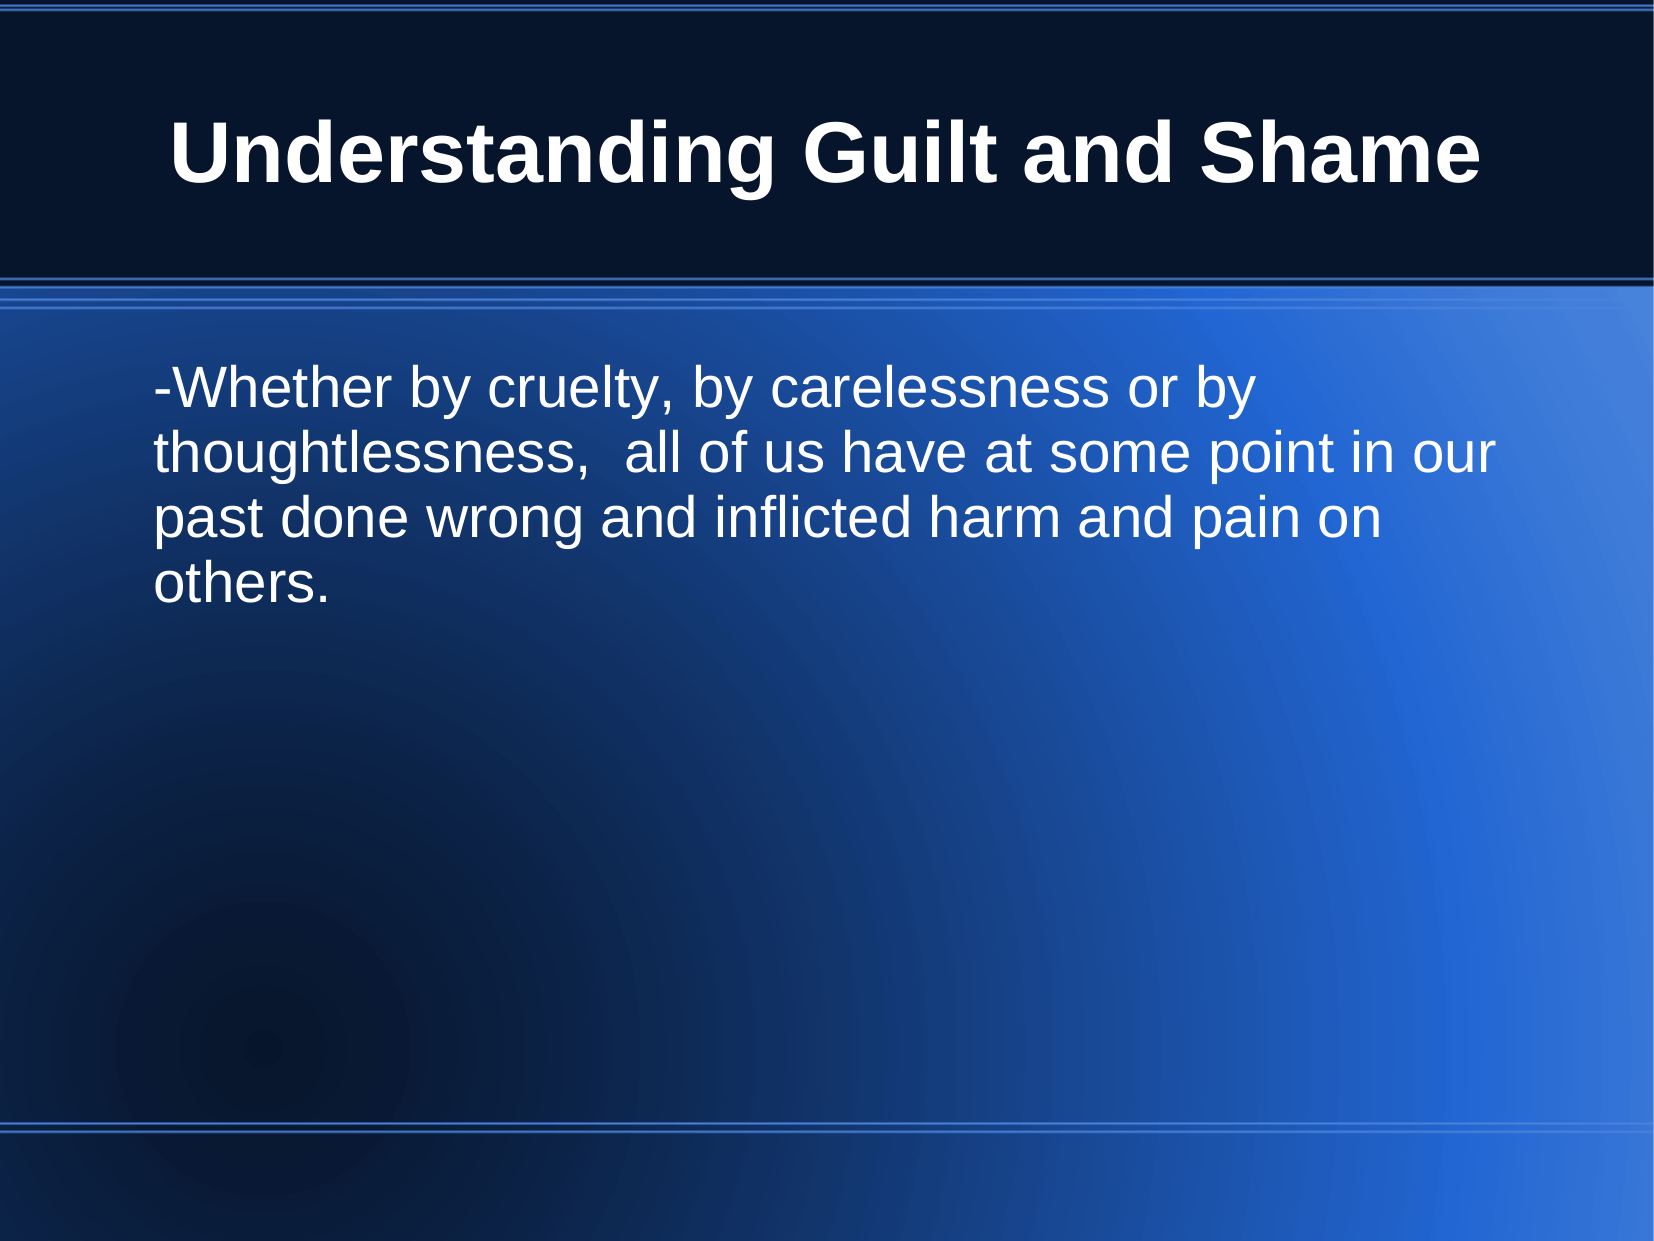

# Understanding Guilt and Shame
-Whether by cruelty, by carelessness or by thoughtlessness, all of us have at some point in our past done wrong and inflicted harm and pain on others.